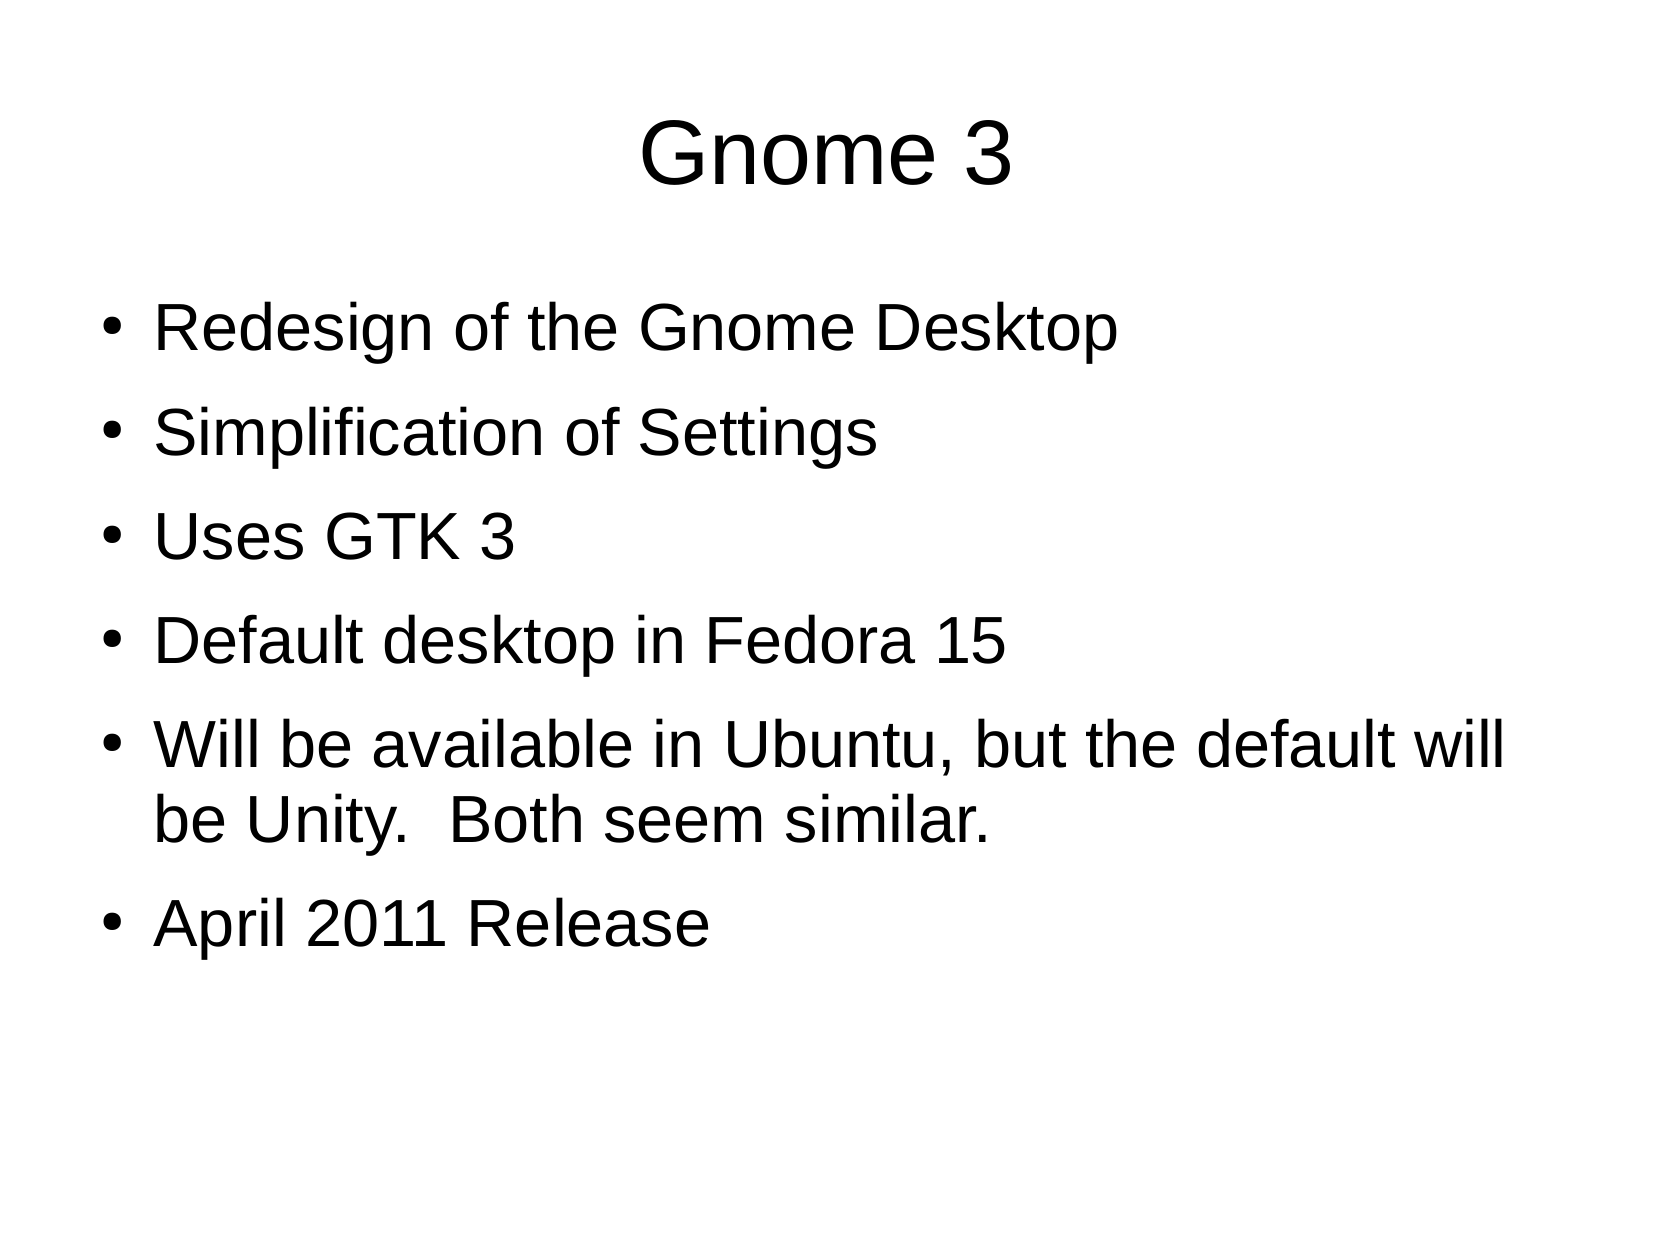

# Gnome 3
Redesign of the Gnome Desktop
Simplification of Settings
Uses GTK 3
Default desktop in Fedora 15
Will be available in Ubuntu, but the default will be Unity. Both seem similar.
April 2011 Release